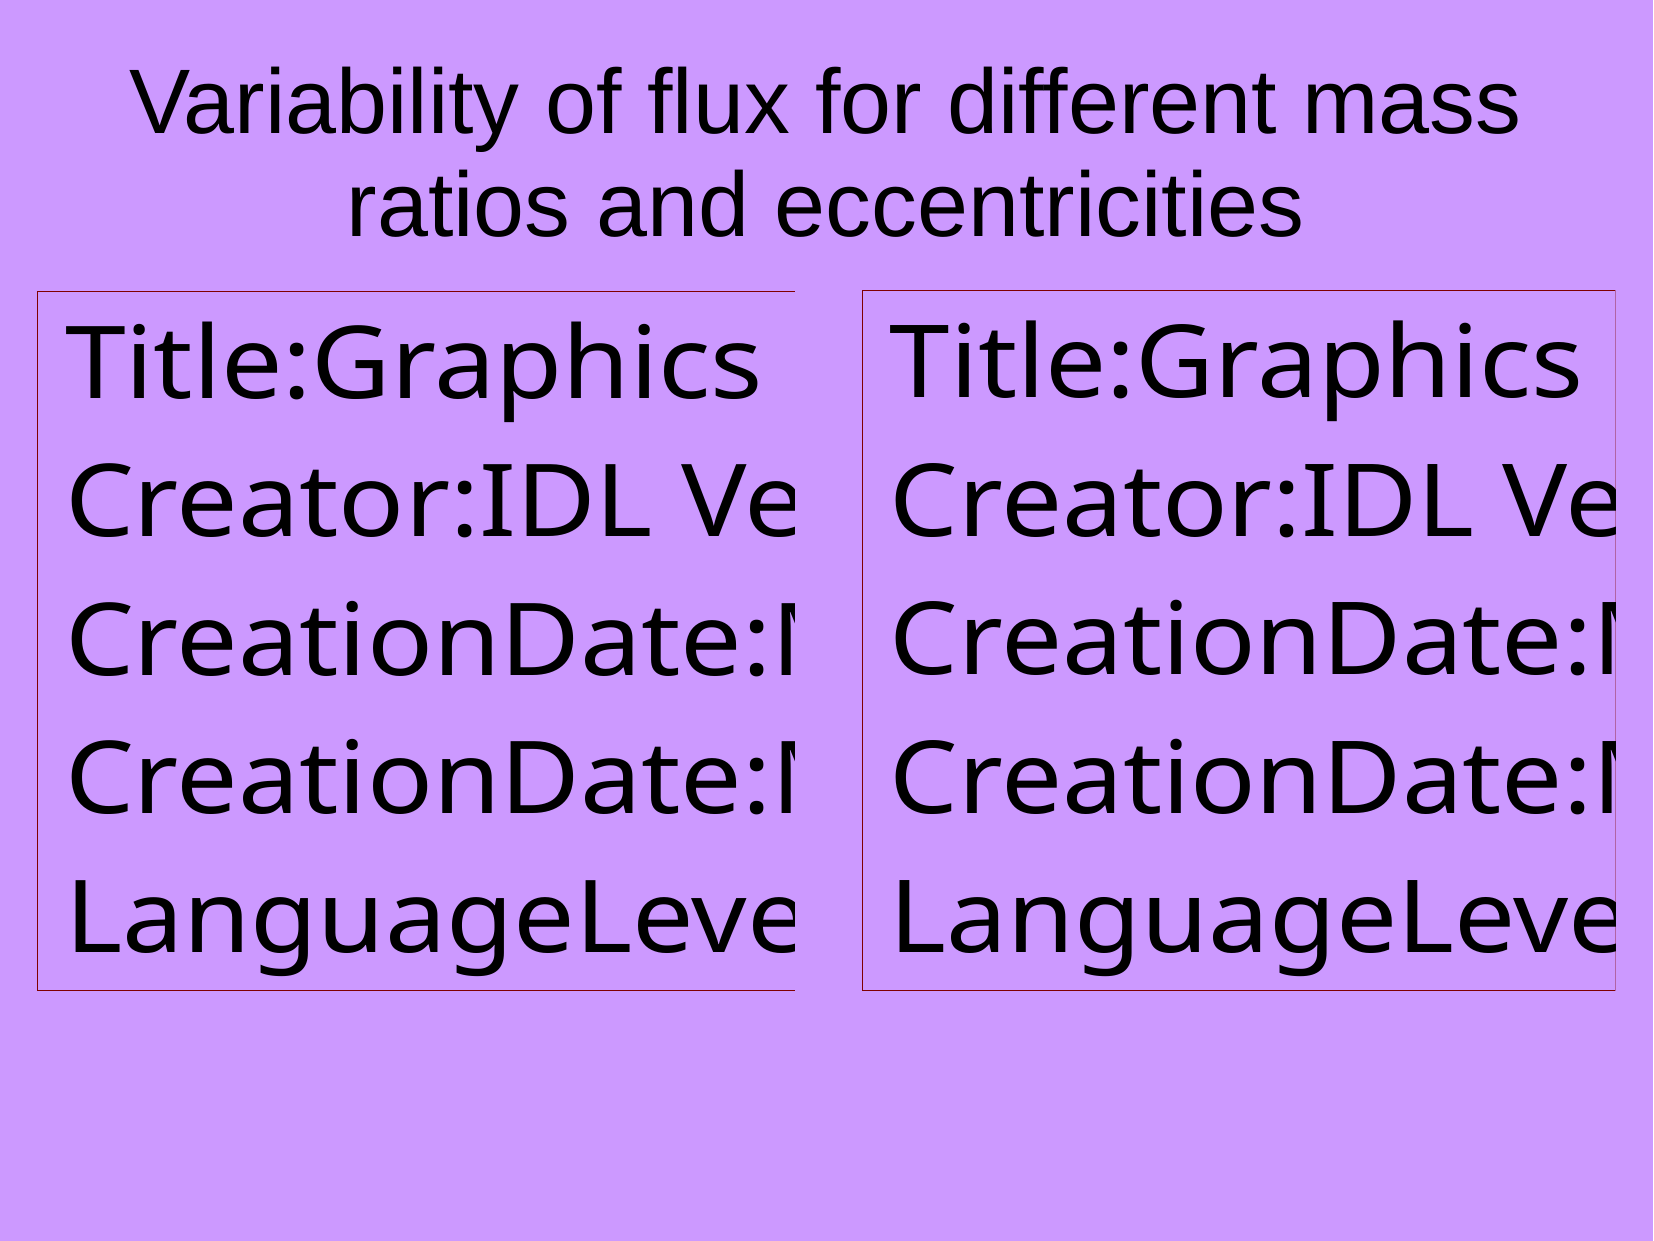

# Variability of flux for different mass ratios and eccentricities